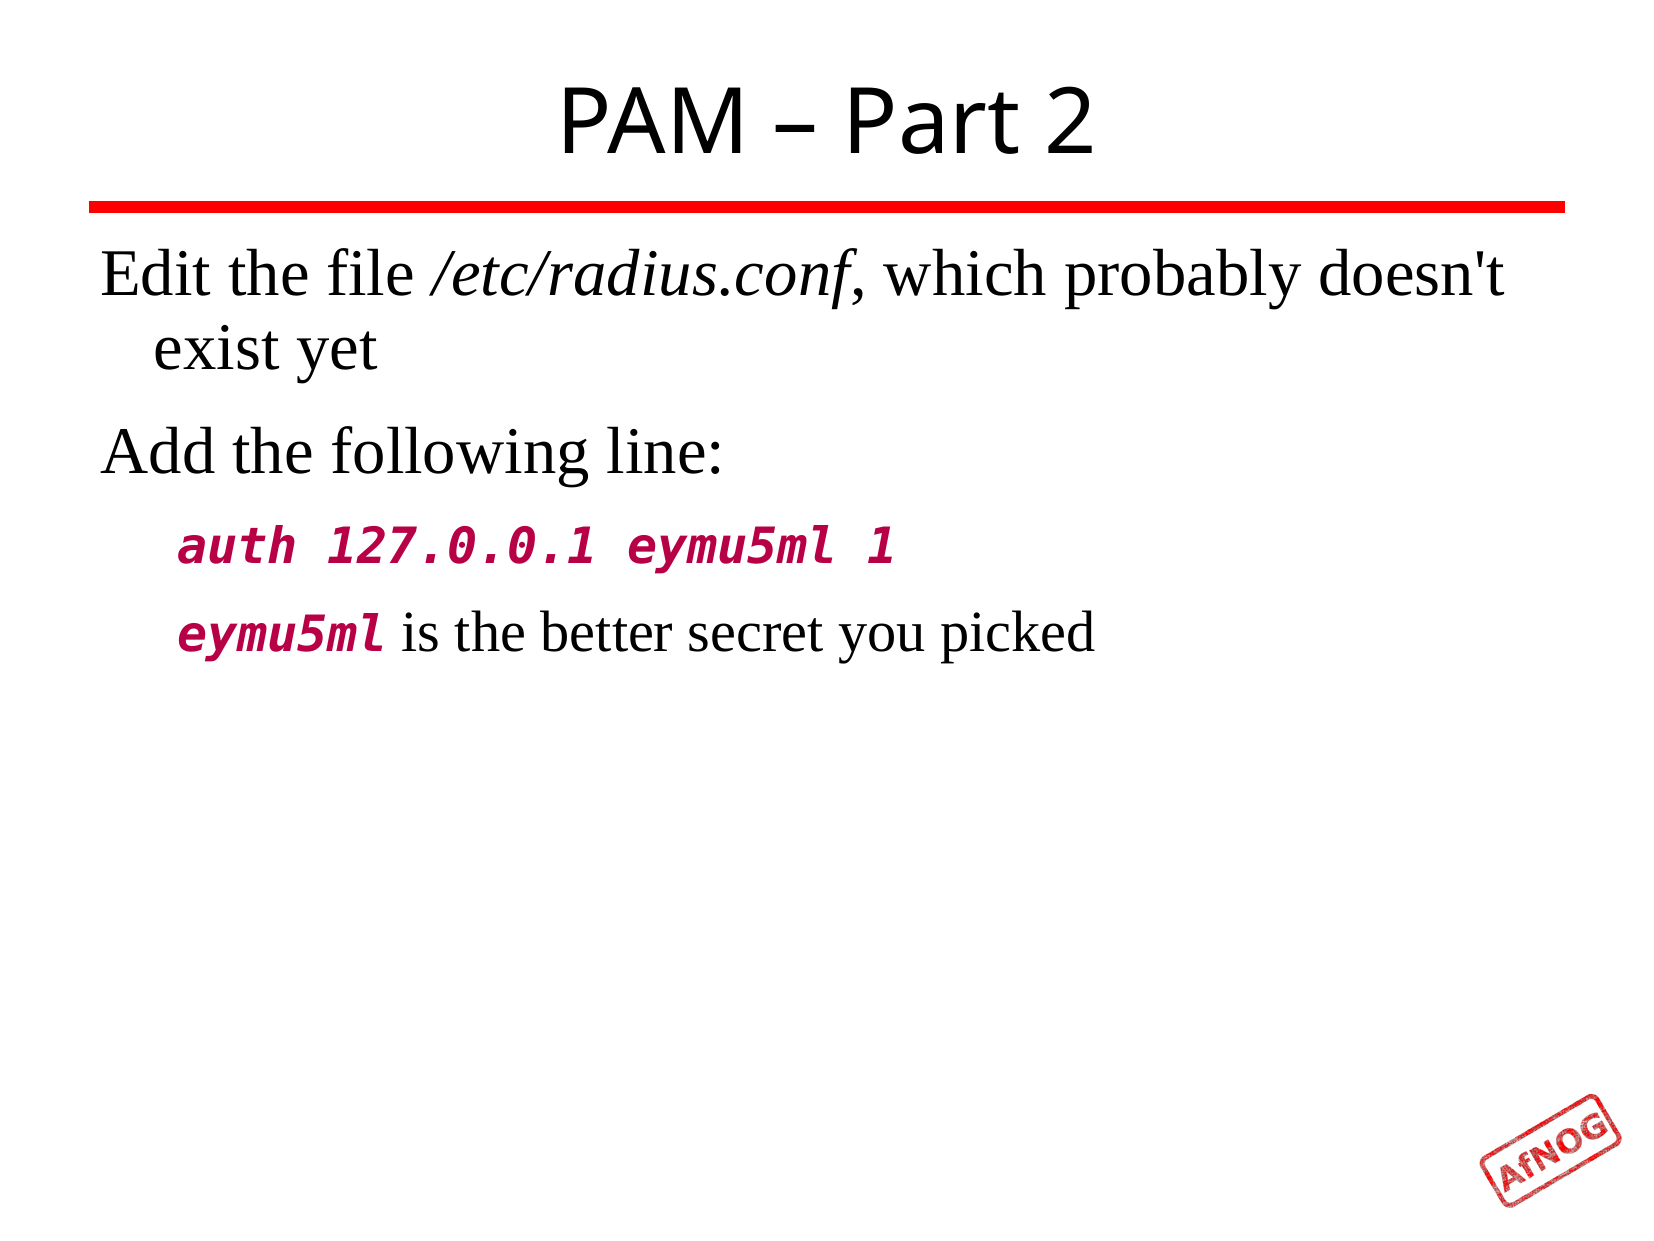

# PAM – Part 2
Edit the file /etc/radius.conf, which probably doesn't exist yet
Add the following line:
auth 127.0.0.1 eymu5ml 1
eymu5ml is the better secret you picked